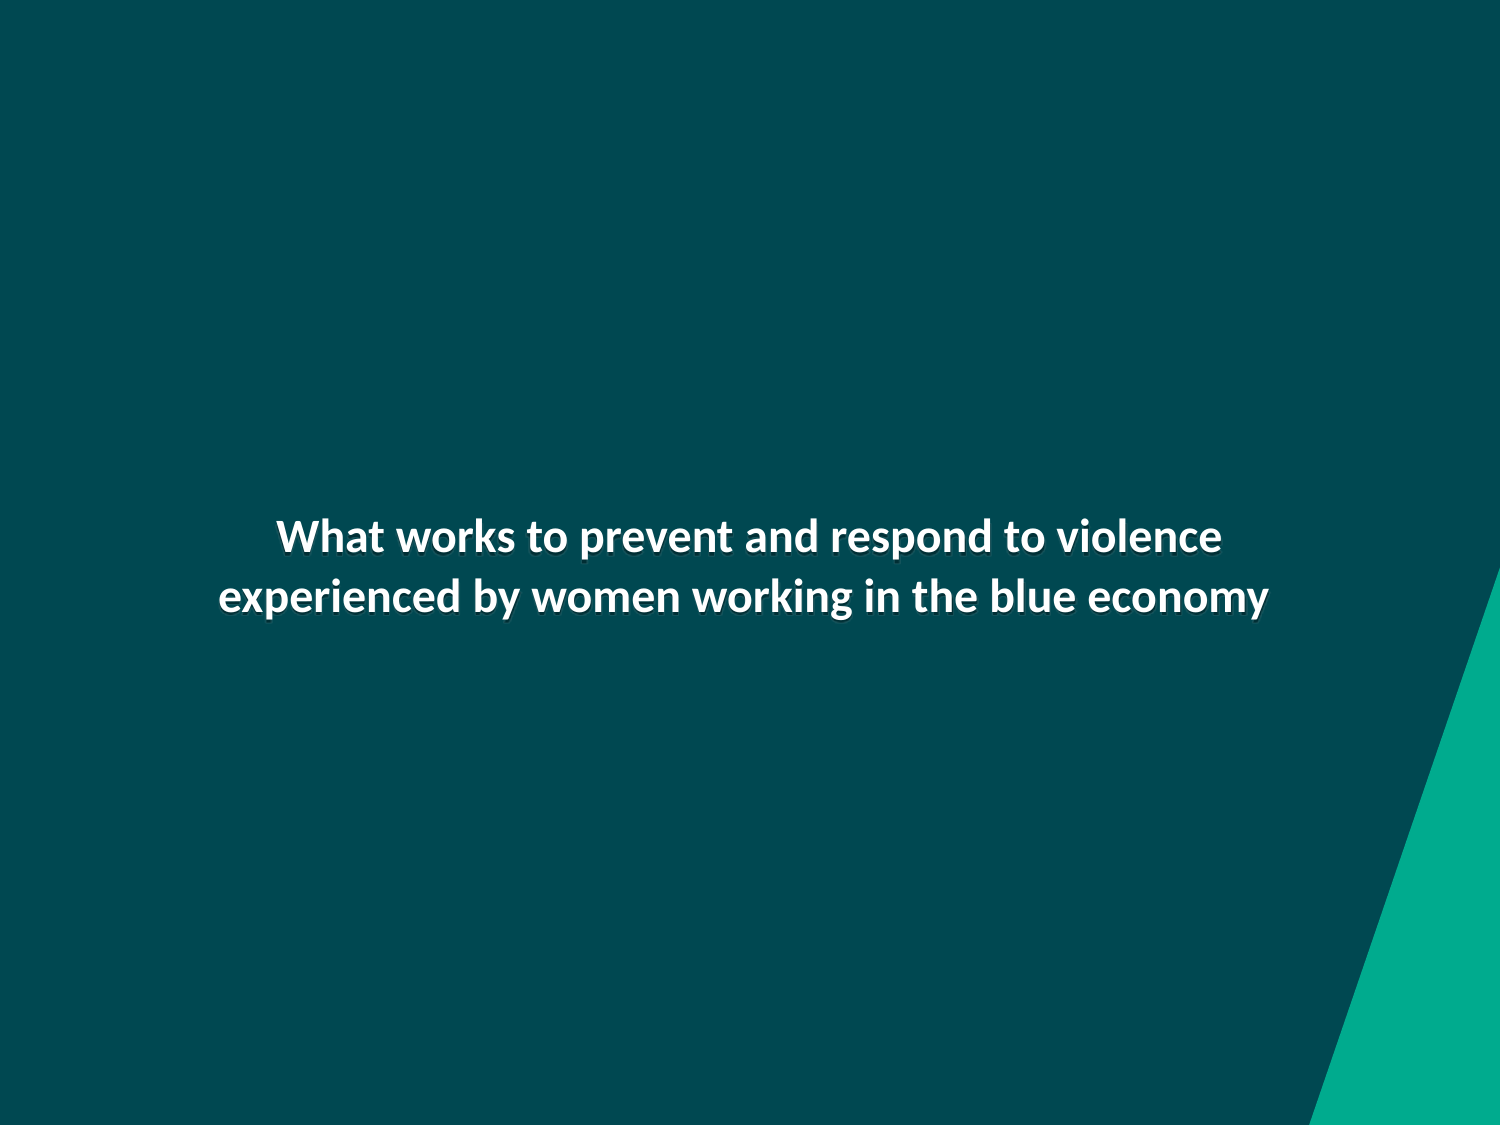

# What works to prevent and respond to violence experienced by women working in the blue economy